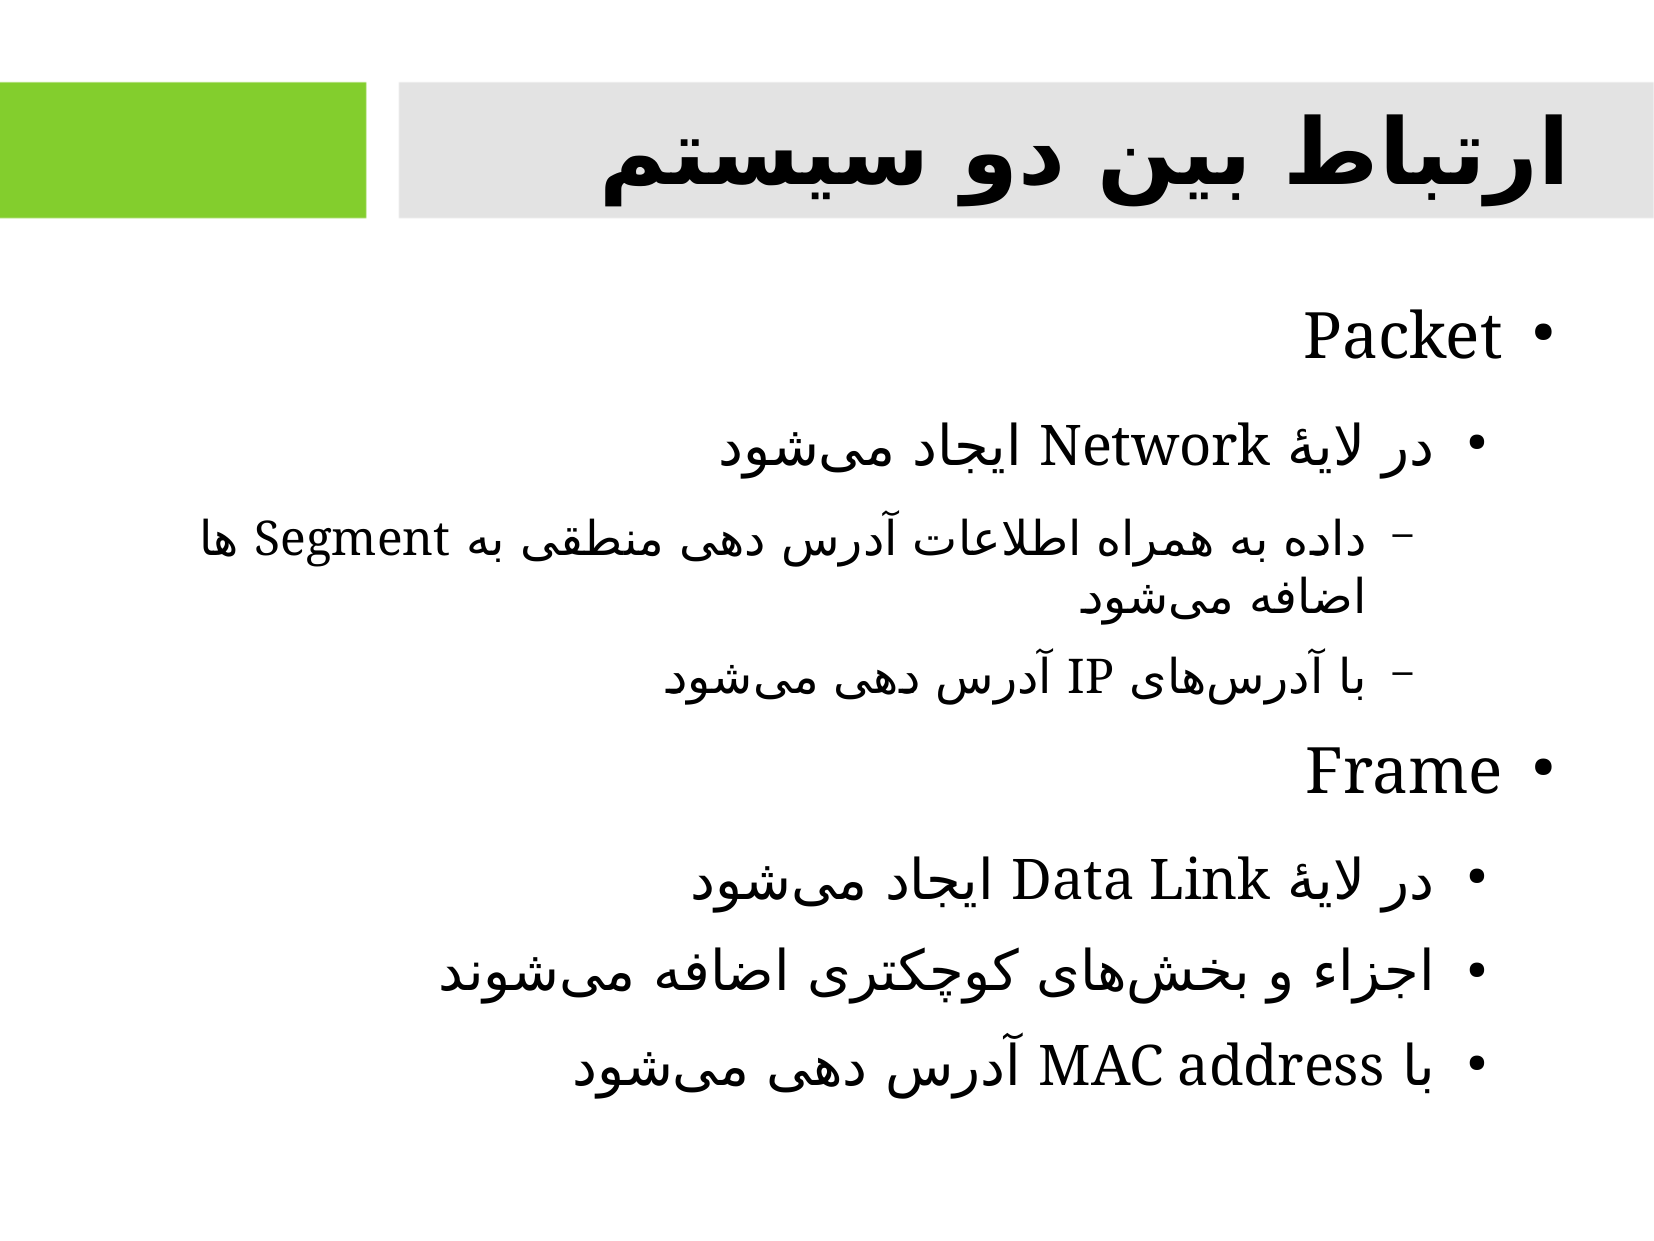

# ارتباط بین دو سیستم
Packet
در لایهٔ Network ایجاد می‌شود
داده به همراه اطلاعات آدرس دهی منطقی به Segment ها اضافه می‌شود
با آدرس‌های IP آدرس دهی می‌شود
Frame
در لایهٔ Data Link ایجاد می‌شود
اجزاء و بخش‌های کوچکتری اضافه می‌شوند
با MAC address آدرس دهی می‌شود